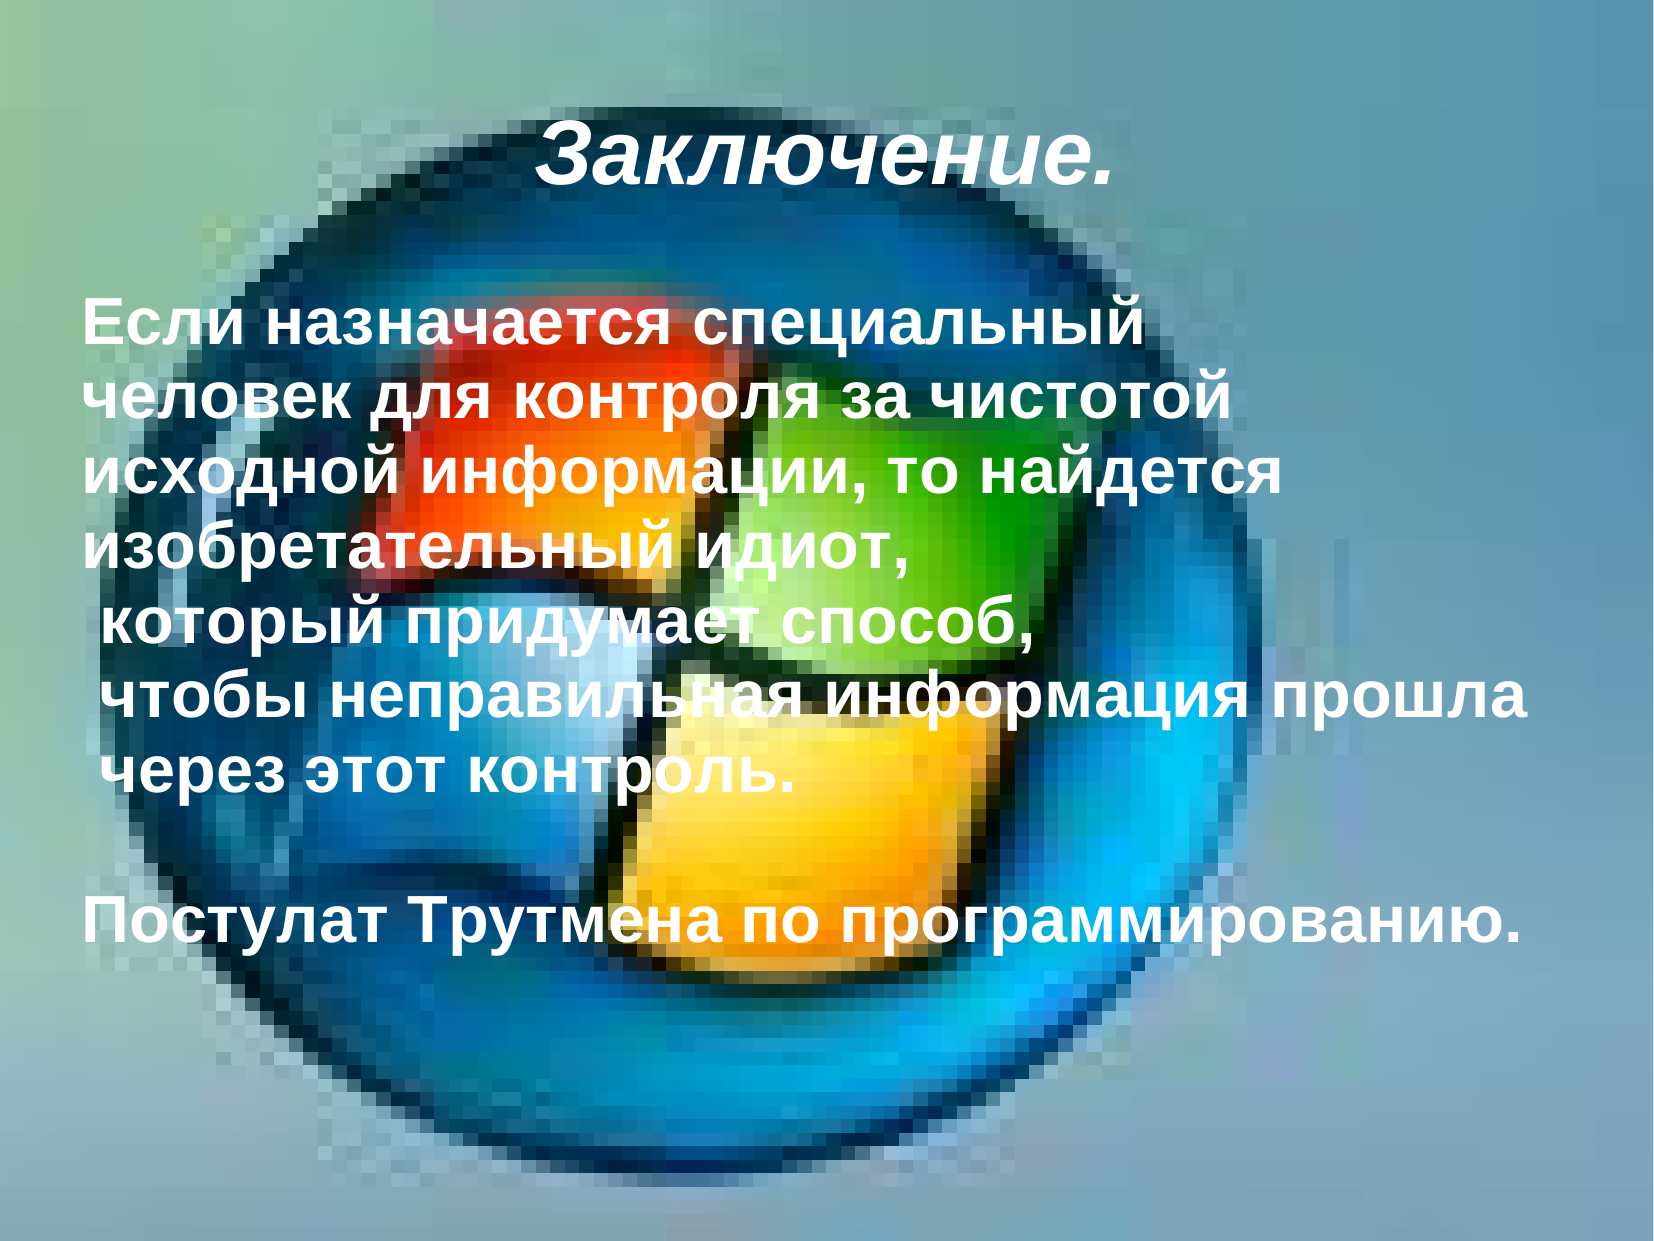

Если назначается специальный
человек для контроля за чистотой
исходной информации, то найдется
изобретательный идиот,
 который придумает способ,
 чтобы неправильная информация прошла
 через этот контроль.
Постулат Трутмена по программированию.
# Заключение.